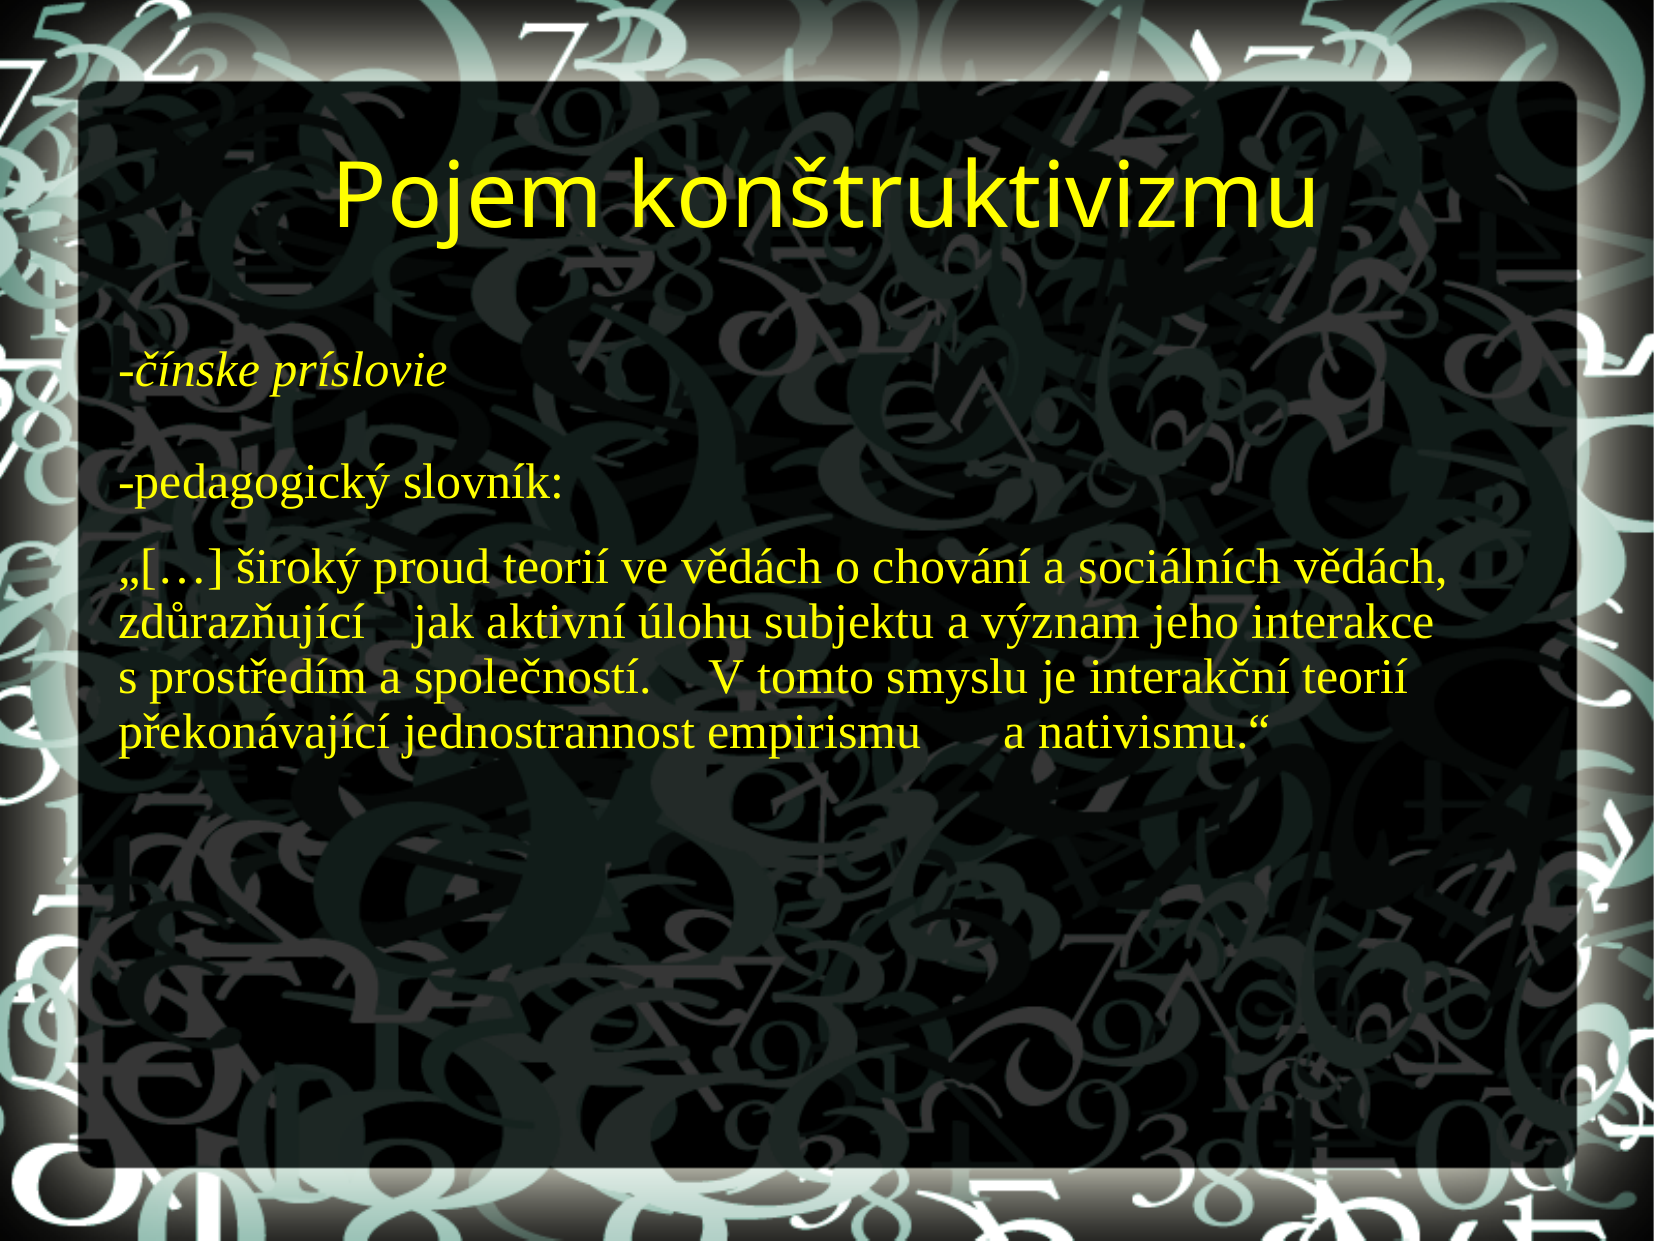

# Pojem konštruktivizmu
-čínske príslovie
-pedagogický slovník:
„[…] široký proud teorií ve vědách o chování a sociálních vědách, zdůrazňující 	jak aktivní úlohu subjektu a význam jeho interakce s prostředím a společností. 	V tomto smyslu je interakční teorií překonávající jednostrannost empirismu 	a nativismu.“